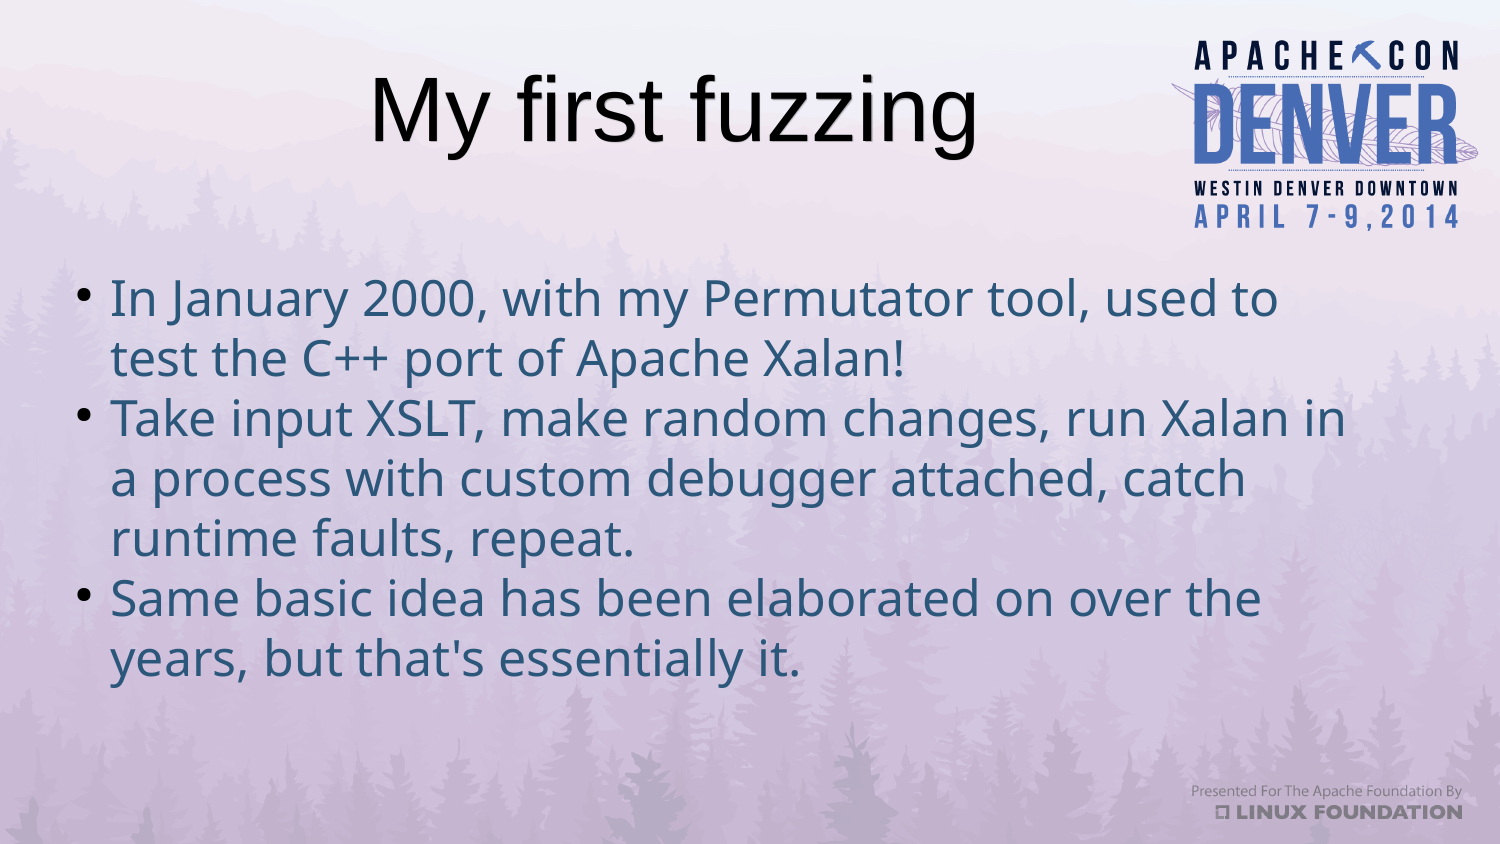

# My first fuzzing
In January 2000, with my Permutator tool, used to test the C++ port of Apache Xalan!
Take input XSLT, make random changes, run Xalan in a process with custom debugger attached, catch runtime faults, repeat.
Same basic idea has been elaborated on over the years, but that's essentially it.